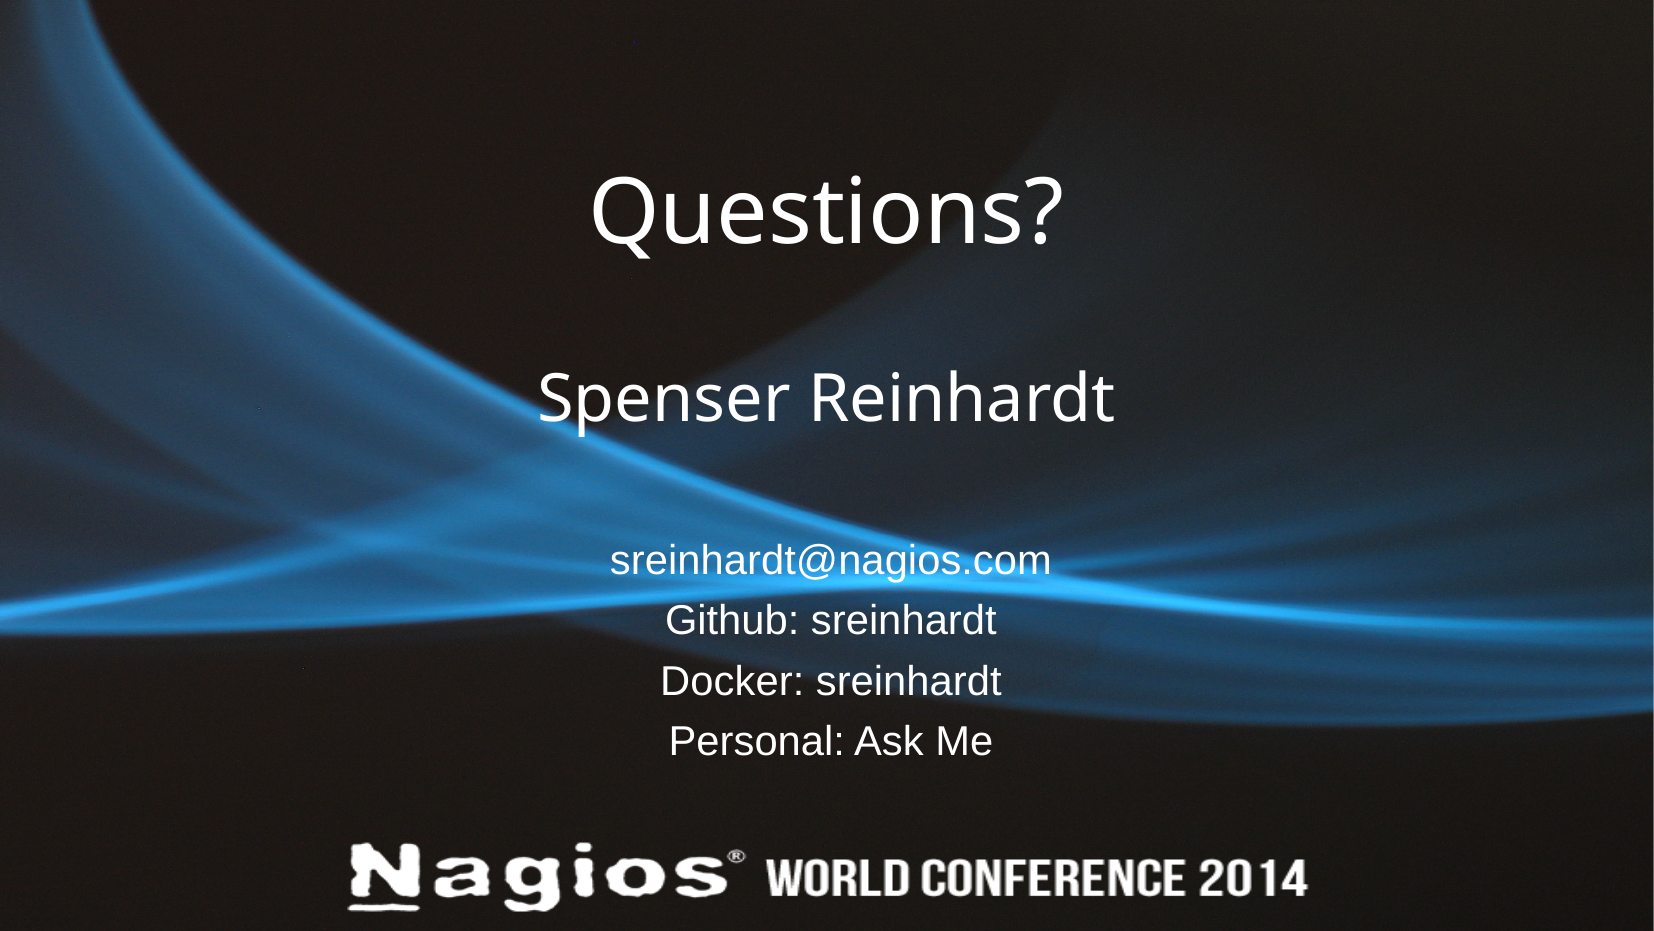

# Questions?
Spenser Reinhardt
sreinhardt@nagios.com
Github: sreinhardt
Docker: sreinhardt
Personal: Ask Me